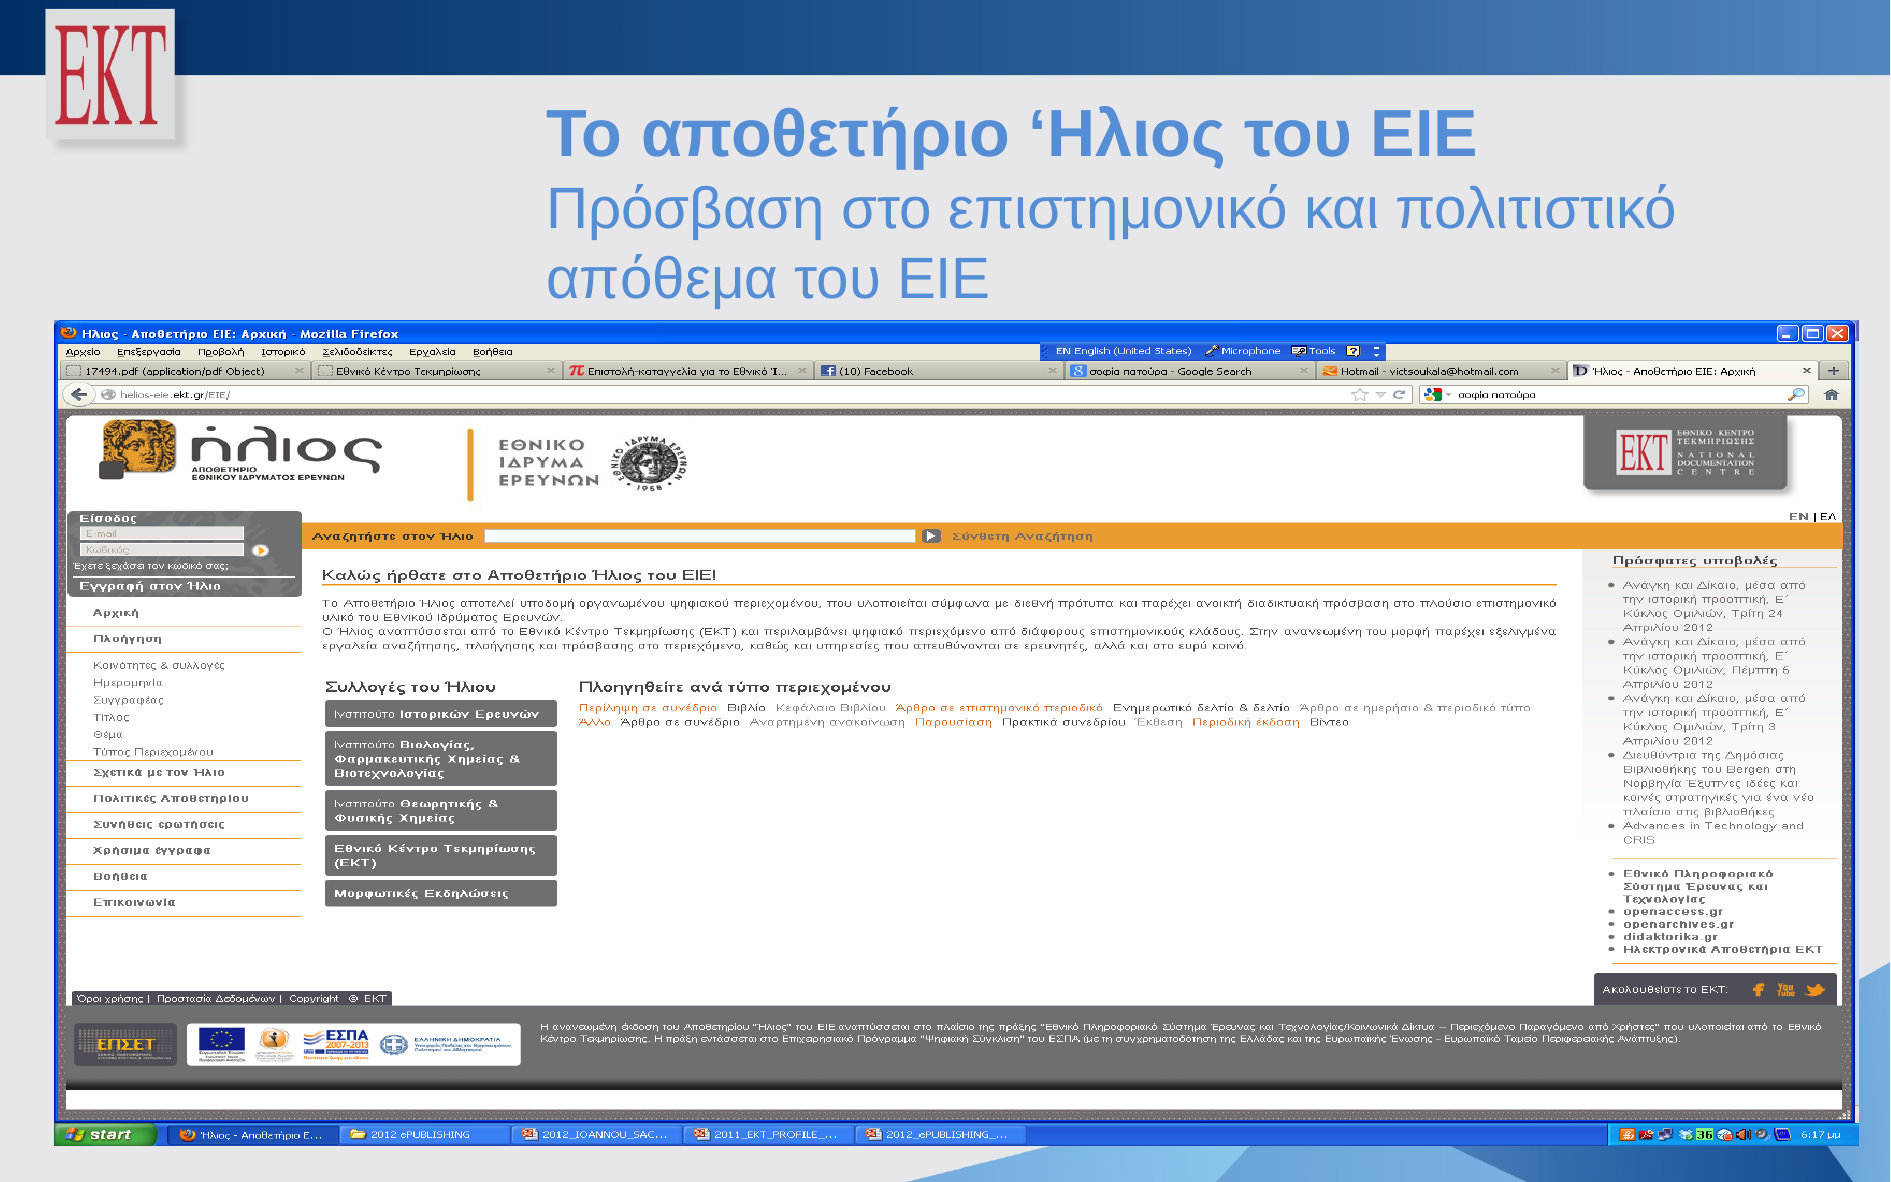

Το αποθετήριο ‘Ηλιος του ΕΙΕ
Πρόσβαση στο επιστημονικό και πολιτιστικό απόθεμα του ΕΙΕ